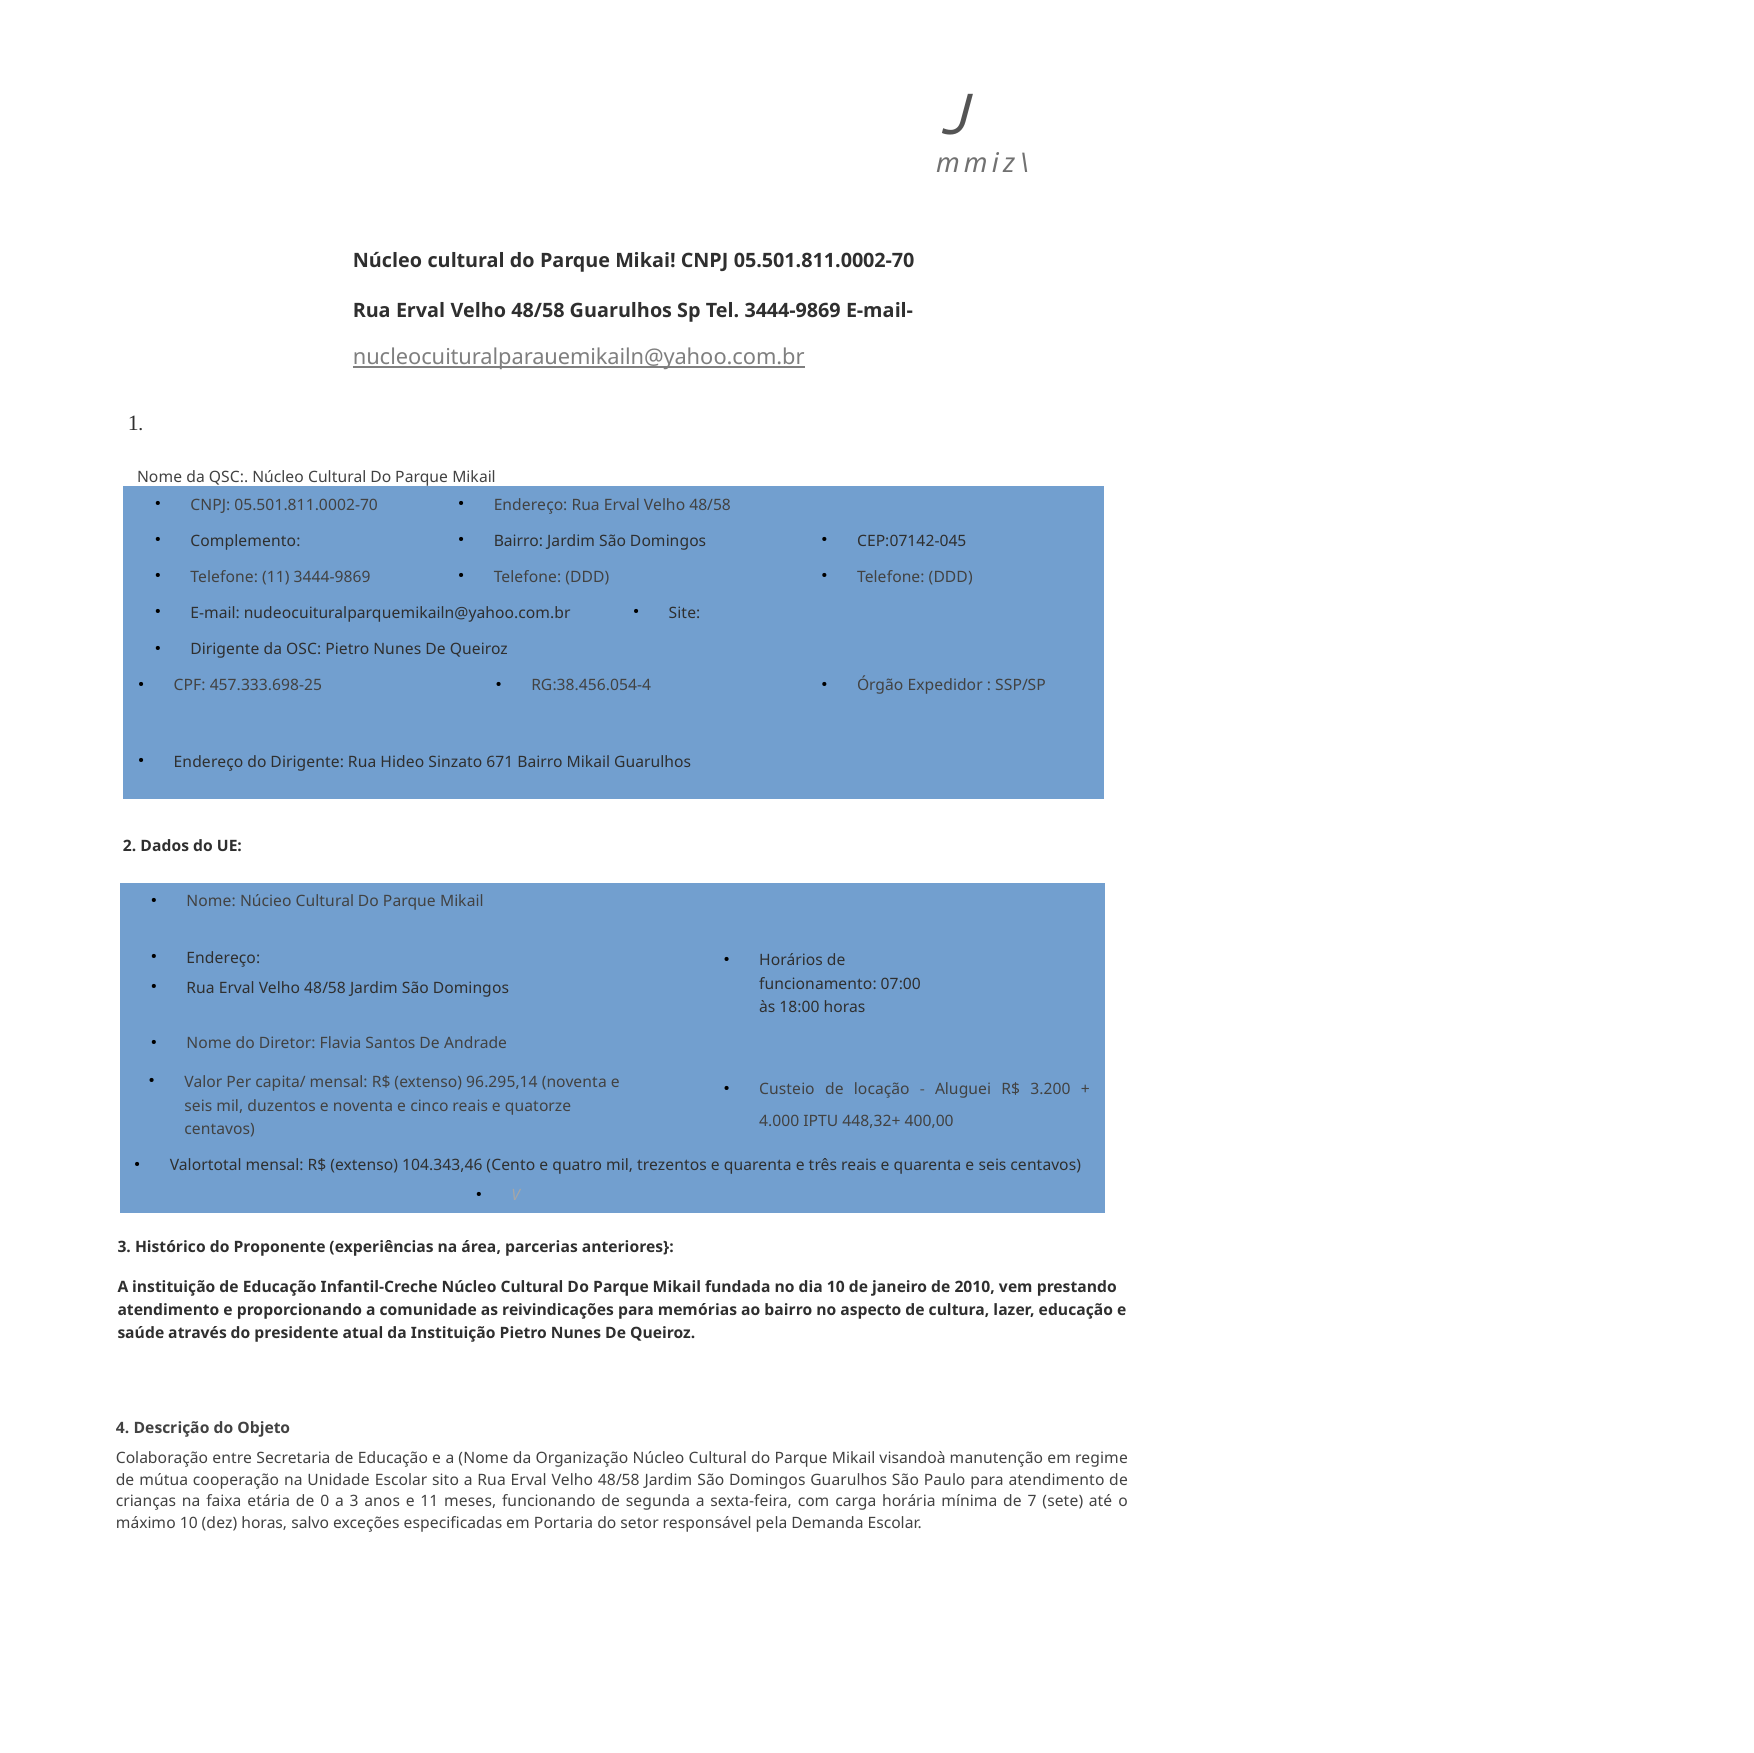

J
mmiz\
Núcleo cultural do Parque Mikai! CNPJ 05.501.811.0002-70 Rua Erval Velho 48/58 Guarulhos Sp Tel. 3444-9869 E-mail- nucleocuituralparauemikailn@yahoo.com.br
1.
Nome da QSC:. Núcleo Cultural Do Parque Mikail
| CNPJ: 05.501.811.0002-70 | Endereço: Rua Erval Velho 48/58 | | | |
| --- | --- | --- | --- | --- |
| Complemento: | Bairro: Jardim São Domingos | | | CEP:07142-045 |
| Telefone: (11) 3444-9869 | Telefone: (DDD) | | | Telefone: (DDD) |
| E-mail: nudeocuituralparquemikailn@yahoo.com.br | | | Site: | |
| Dirigente da OSC: Pietro Nunes De Queiroz | | | | |
| CPF: 457.333.698-25 | | RG:38.456.054-4 | | Órgão Expedidor : SSP/SP |
| Endereço do Dirigente: Rua Hideo Sinzato 671 Bairro Mikail Guarulhos | | | | |
2. Dados do UE:
| Nome: Núcieo Cultural Do Parque Mikail | |
| --- | --- |
| Endereço: Rua Erval Velho 48/58 Jardim São Domingos | Horários de funcionamento: 07:00 às 18:00 horas |
| Nome do Diretor: Flavia Santos De Andrade | |
| Valor Per capita/ mensal: R$ (extenso) 96.295,14 (noventa e seis mil, duzentos e noventa e cinco reais e quatorze centavos) | Custeio de locação - Aluguei R$ 3.200 + 4.000 IPTU 448,32+ 400,00 |
| Valortotal mensal: R$ (extenso) 104.343,46 (Cento e quatro mil, trezentos e quarenta e três reais e quarenta e seis centavos) V | |
3. Histórico do Proponente (experiências na área, parcerias anteriores}:
A instituição de Educação Infantil-Creche Núcleo Cultural Do Parque Mikail fundada no dia 10 de janeiro de 2010, vem prestando atendimento e proporcionando a comunidade as reivindicações para memórias ao bairro no aspecto de cultura, lazer, educação e saúde através do presidente atual da Instituição Pietro Nunes De Queiroz.
4. Descrição do Objeto
Colaboração entre Secretaria de Educação e a (Nome da Organização Núcleo Cultural do Parque Mikail visandoà manutenção em regime de mútua cooperação na Unidade Escolar sito a Rua Erval Velho 48/58 Jardim São Domingos Guarulhos São Paulo para atendimento de crianças na faixa etária de 0 a 3 anos e 11 meses, funcionando de segunda a sexta-feira, com carga horária mínima de 7 (sete) até o máximo 10 (dez) horas, salvo exceções especificadas em Portaria do setor responsável pela Demanda Escolar.